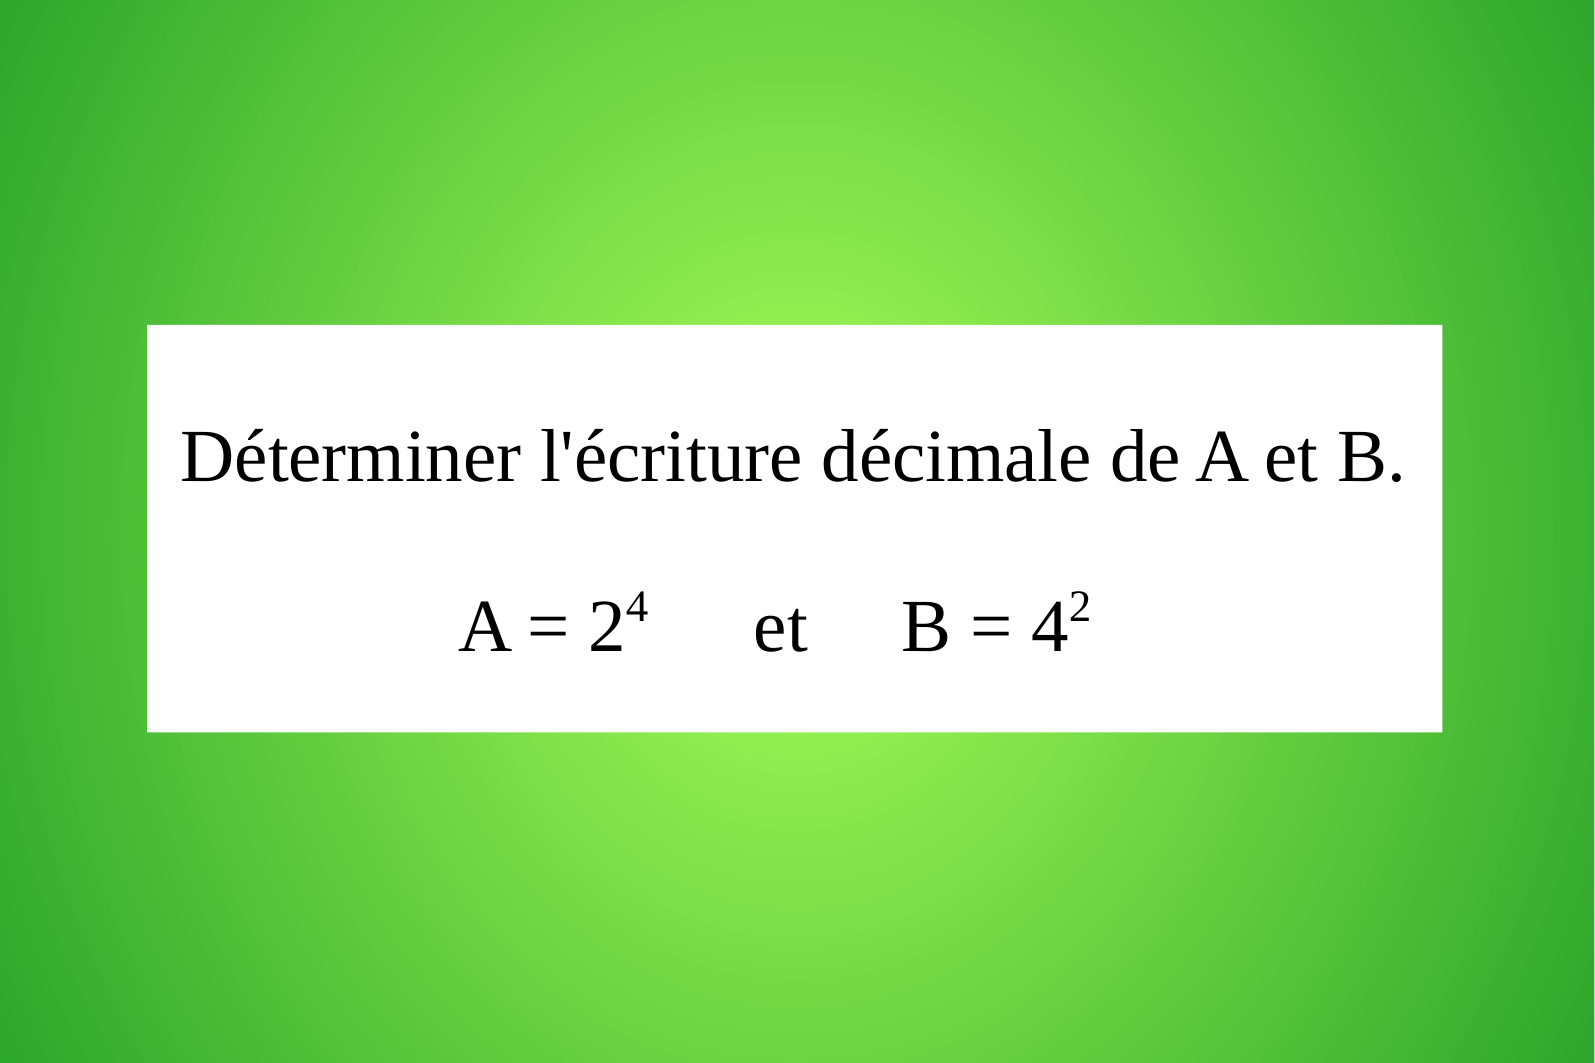

Déterminer l'écriture décimale de A et B.
A = 24 		et		B = 42